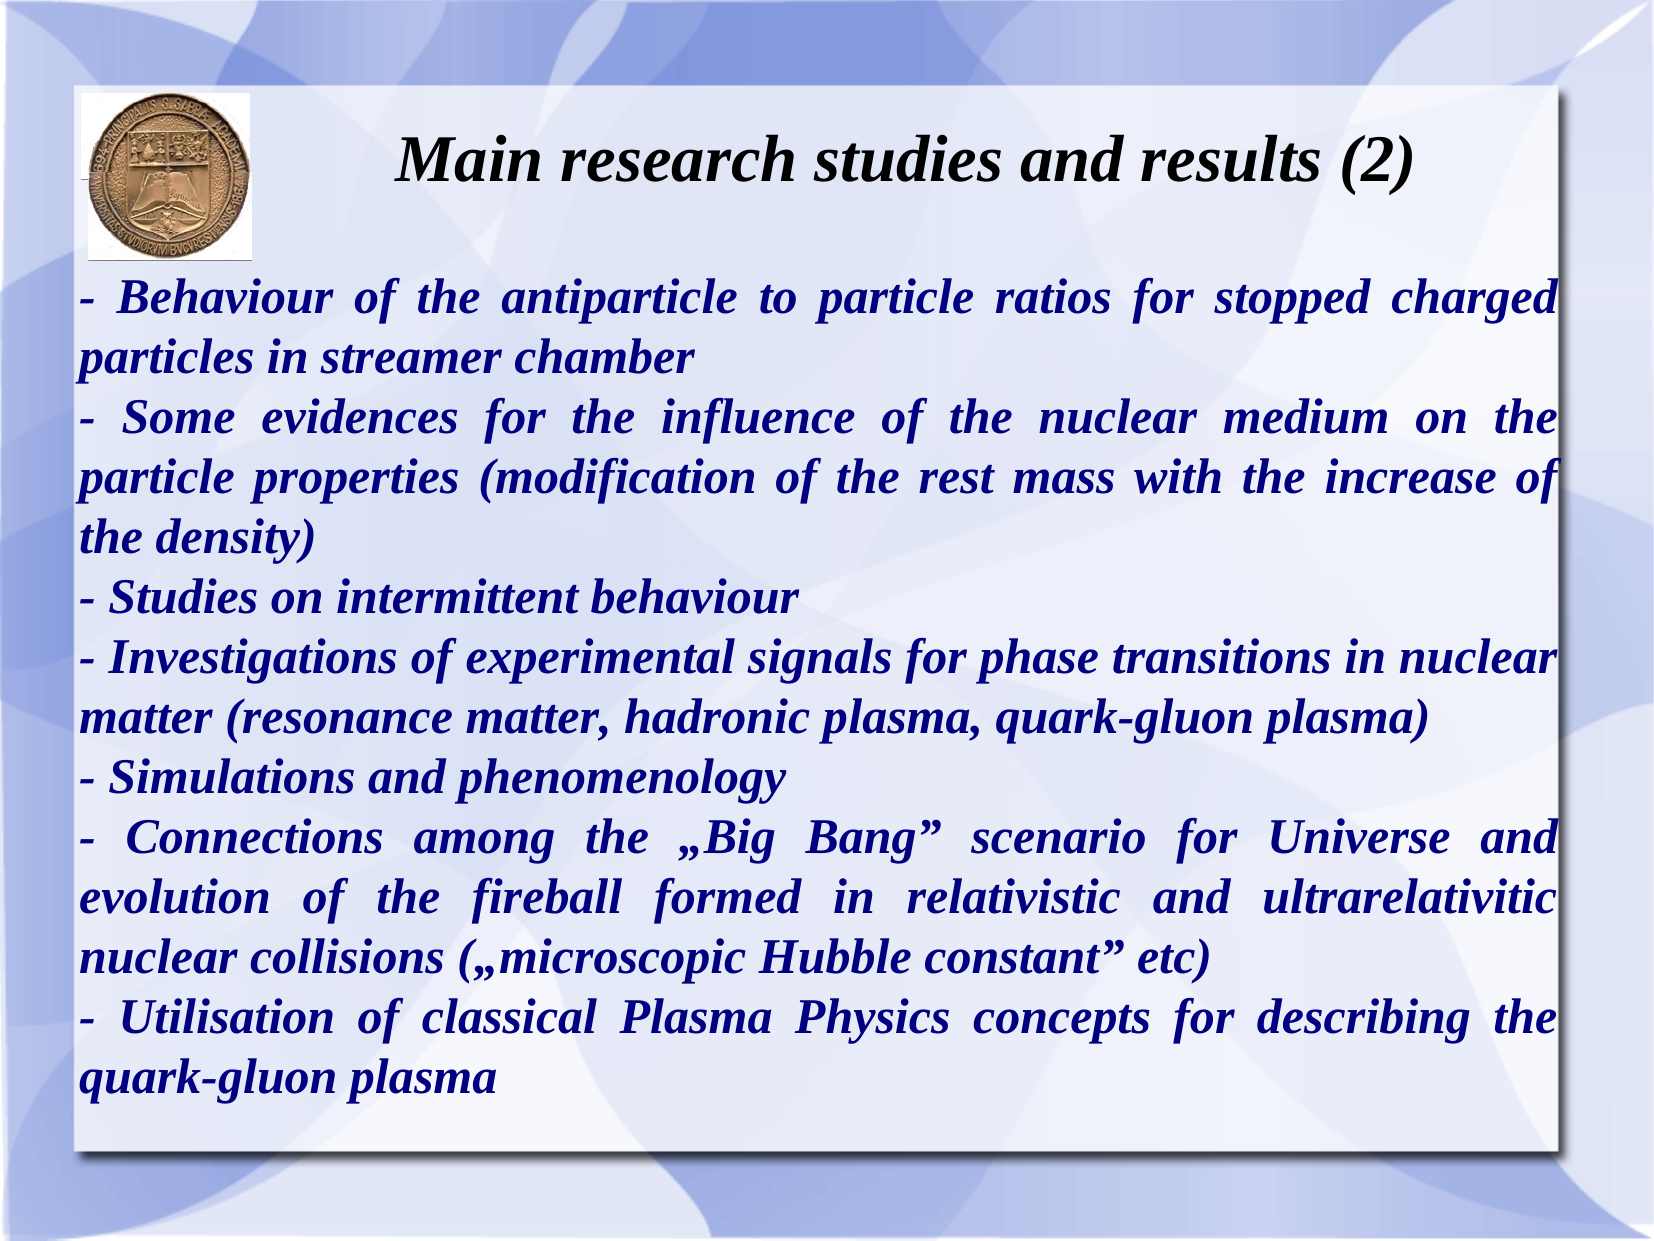

# Main research studies and results (2)
- Behaviour of the antiparticle to particle ratios for stopped charged particles in streamer chamber
- Some evidences for the influence of the nuclear medium on the particle properties (modification of the rest mass with the increase of the density)
- Studies on intermittent behaviour
- Investigations of experimental signals for phase transitions in nuclear matter (resonance matter, hadronic plasma, quark-gluon plasma)
- Simulations and phenomenology
- Connections among the „Big Bang” scenario for Universe and evolution of the fireball formed in relativistic and ultrarelativitic nuclear collisions („microscopic Hubble constant” etc)
- Utilisation of classical Plasma Physics concepts for describing the quark-gluon plasma